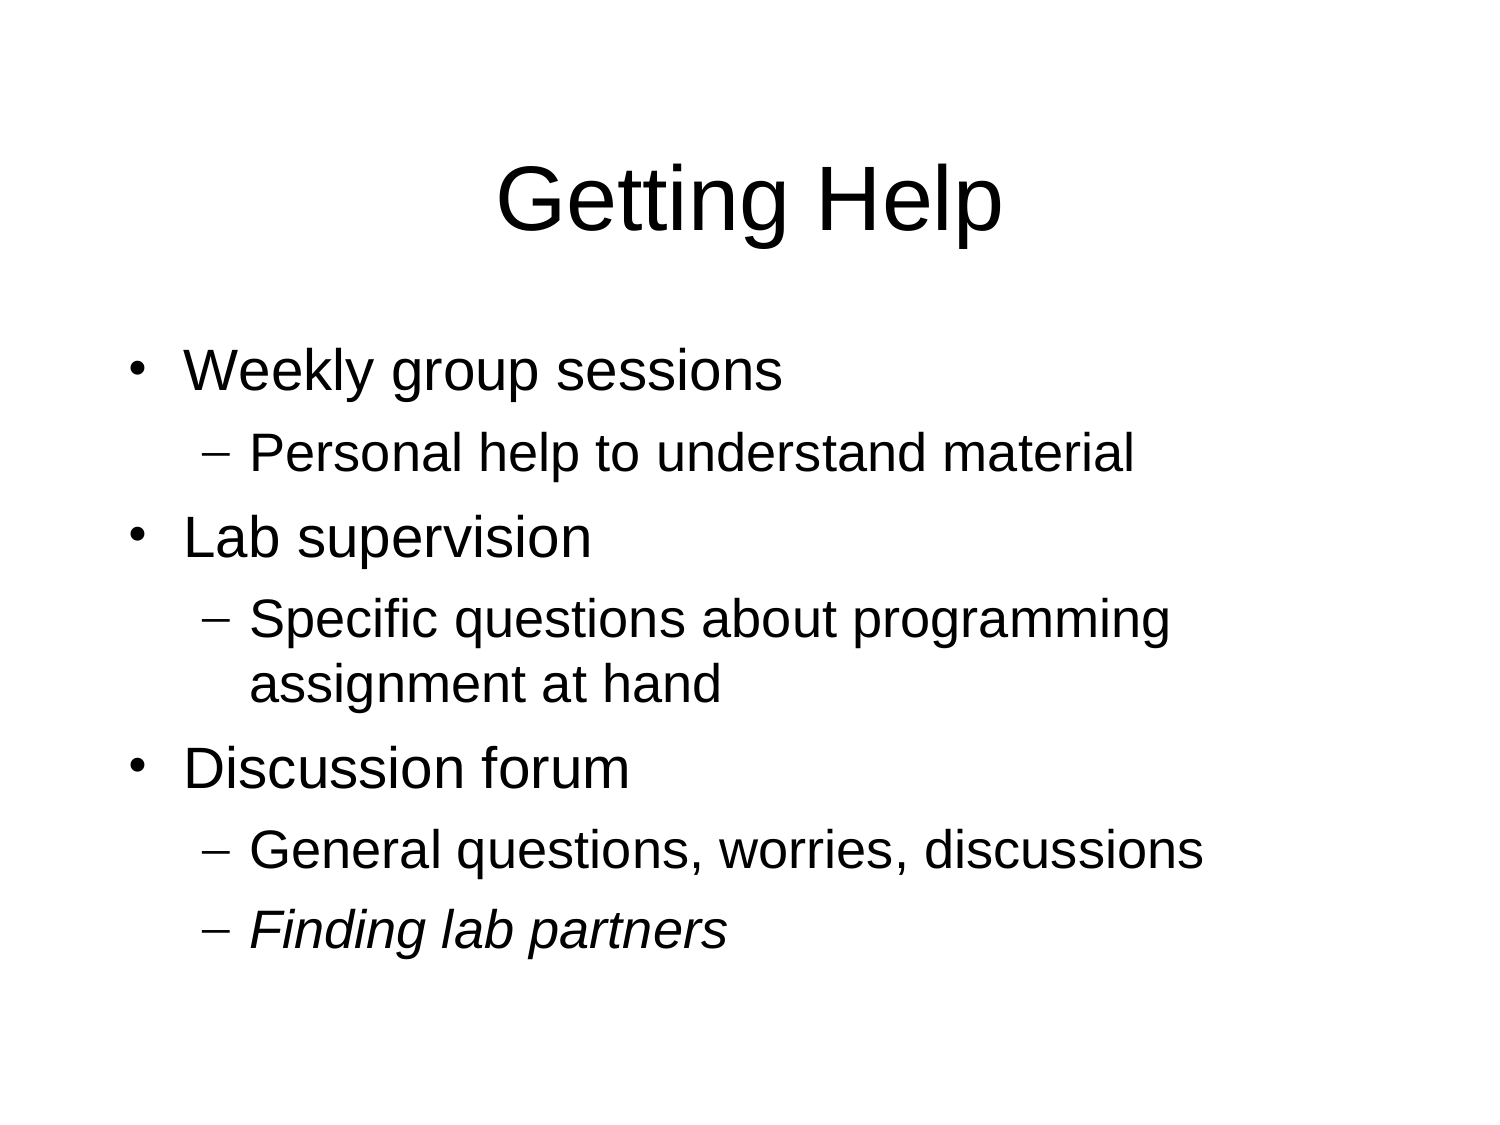

# Getting Help
Weekly group sessions
Personal help to understand material
Lab supervision
Specific questions about programming assignment at hand
Discussion forum
General questions, worries, discussions
Finding lab partners